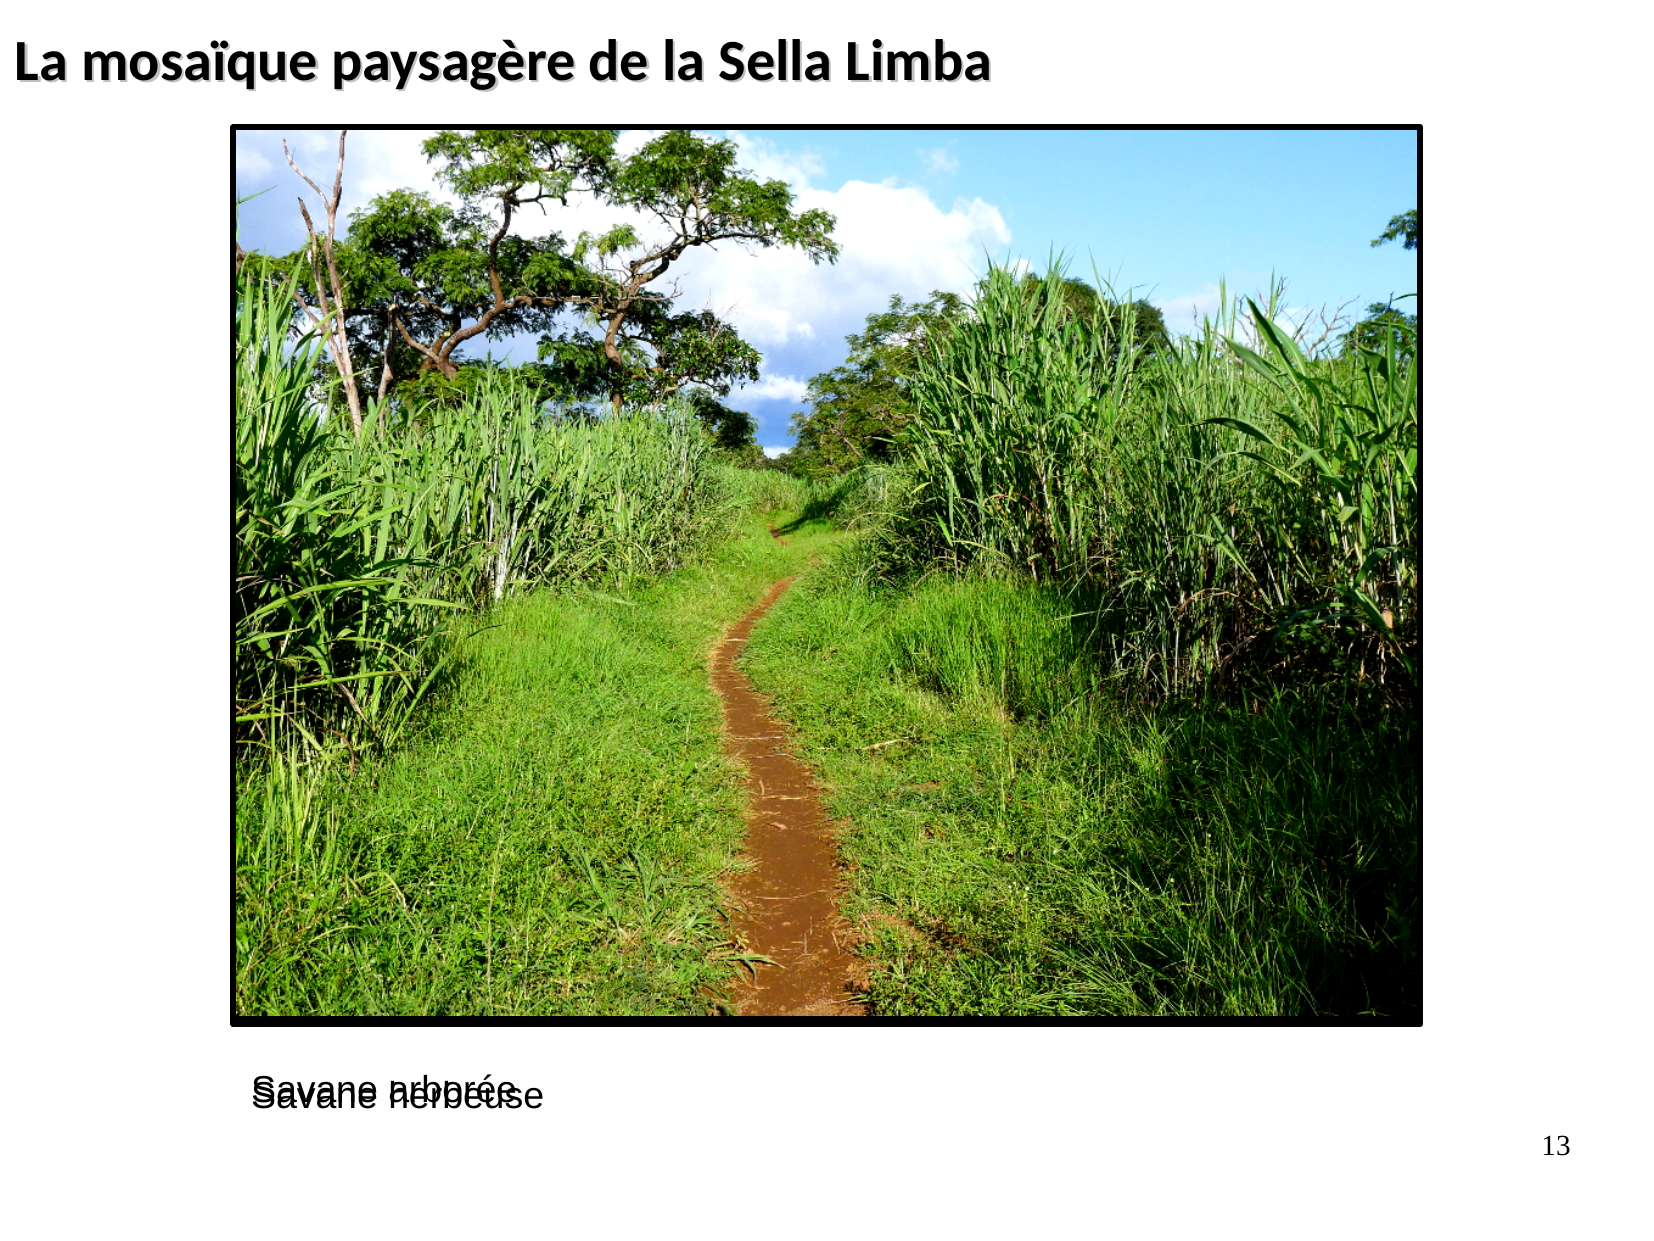

La mosaïque paysagère de la Sella Limba
Savane arborée
Savane herbeuse
13